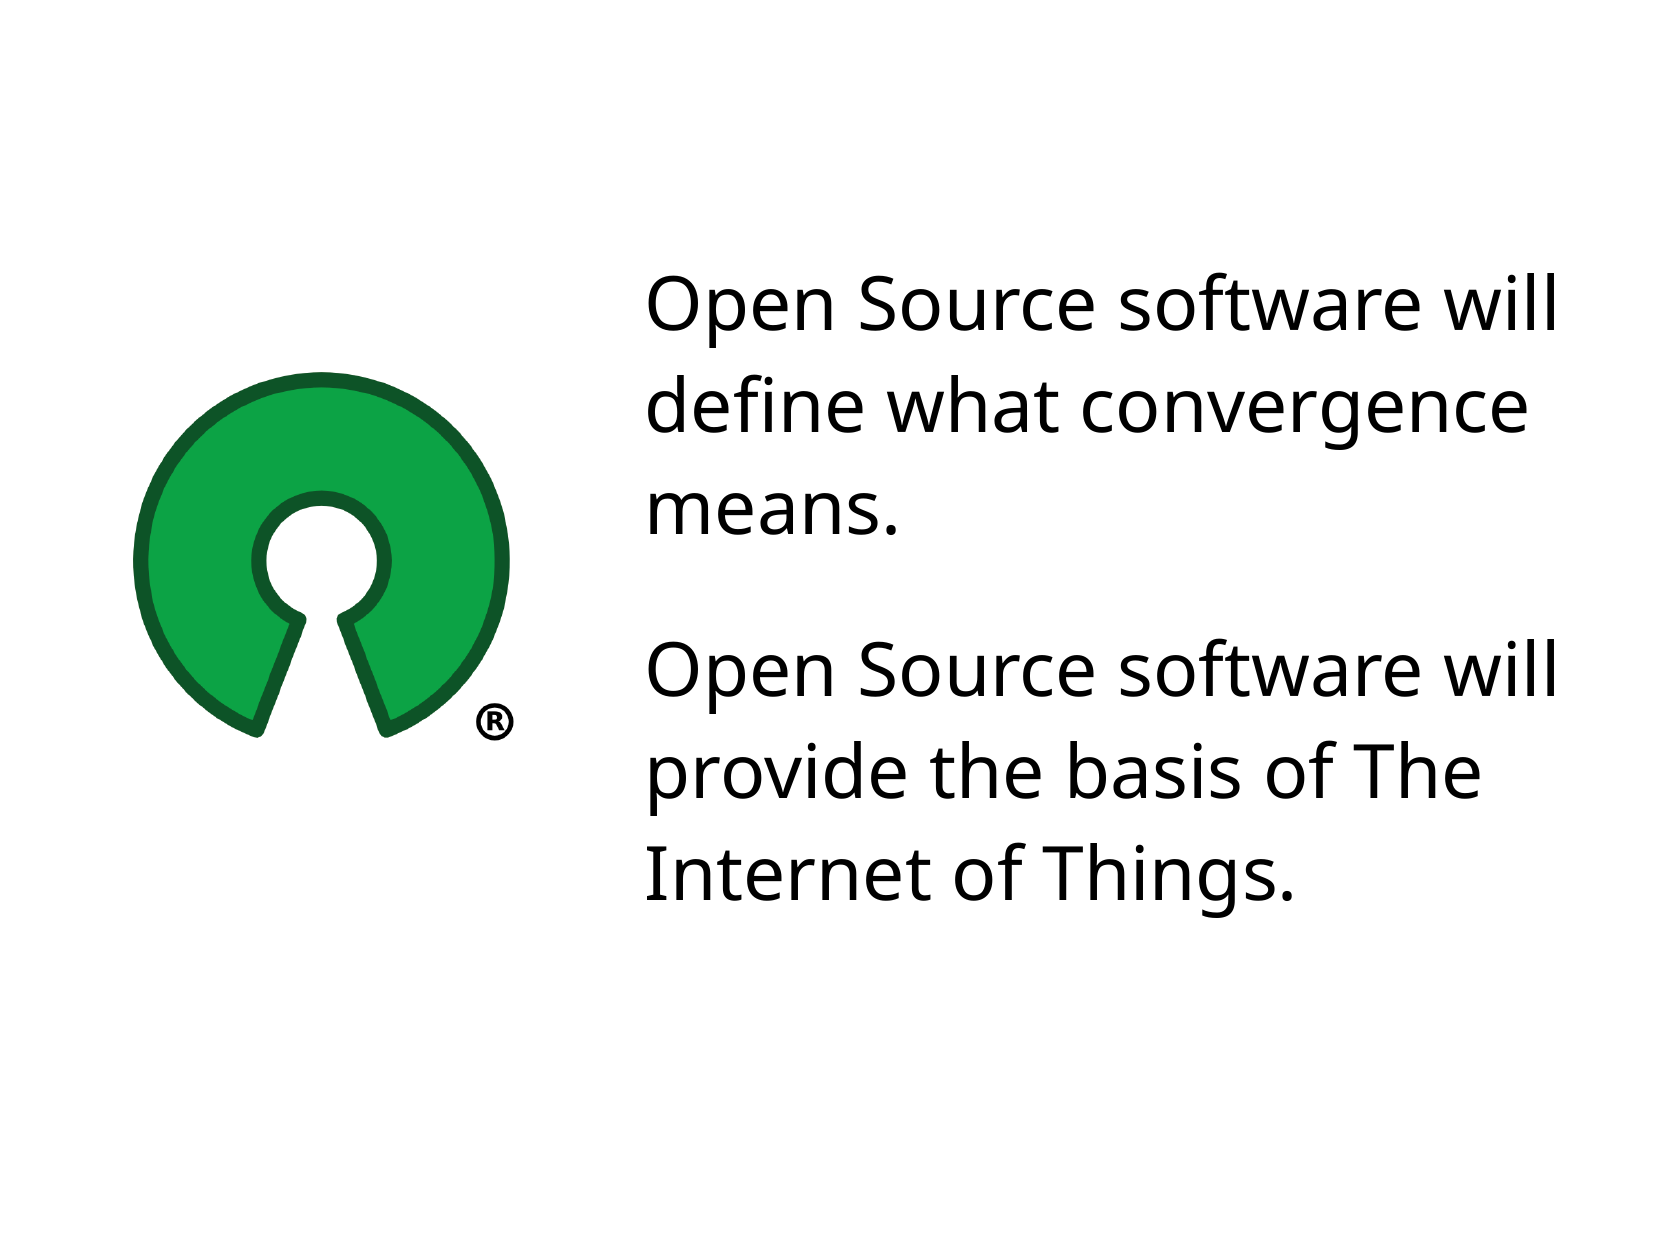

Open Source software will define what convergence means.
Open Source software will provide the basis of The Internet of Things.